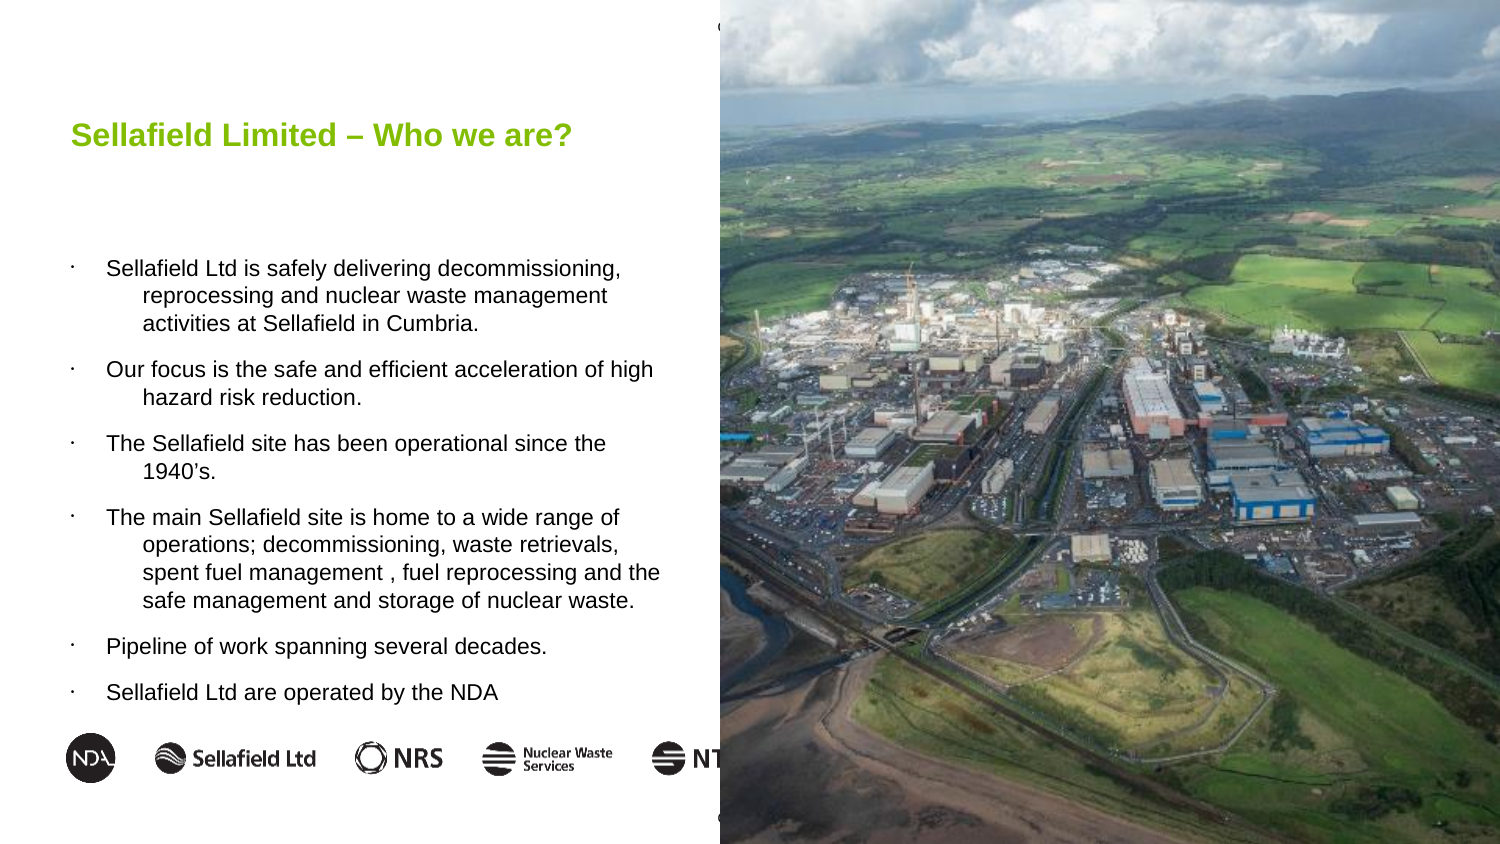

# Sellafield Limited – Who we are?
Sellafield Ltd is safely delivering decommissioning, reprocessing and nuclear waste management activities at Sellafield in Cumbria.
Our focus is the safe and efficient acceleration of high hazard risk reduction.
The Sellafield site has been operational since the 1940’s.
The main Sellafield site is home to a wide range of operations; decommissioning, waste retrievals, spent fuel management , fuel reprocessing and the safe management and storage of nuclear waste.
Pipeline of work spanning several decades.
Sellafield Ltd are operated by the NDA